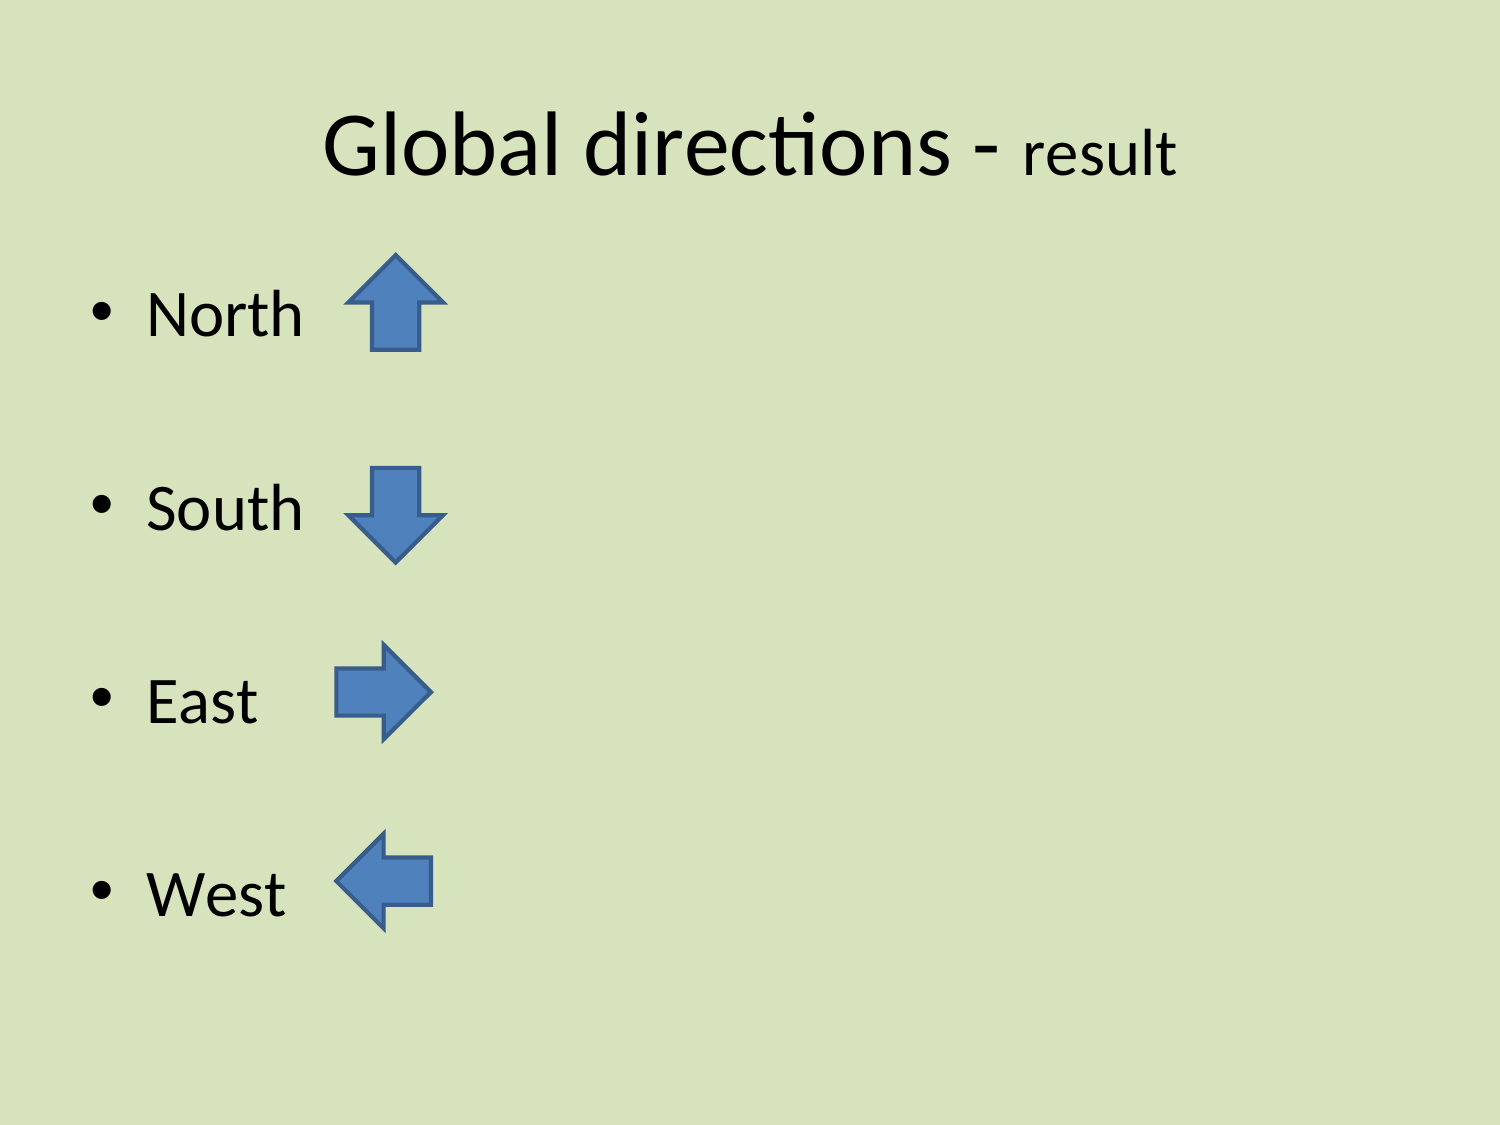

# Global directions - result
North
South
East
West